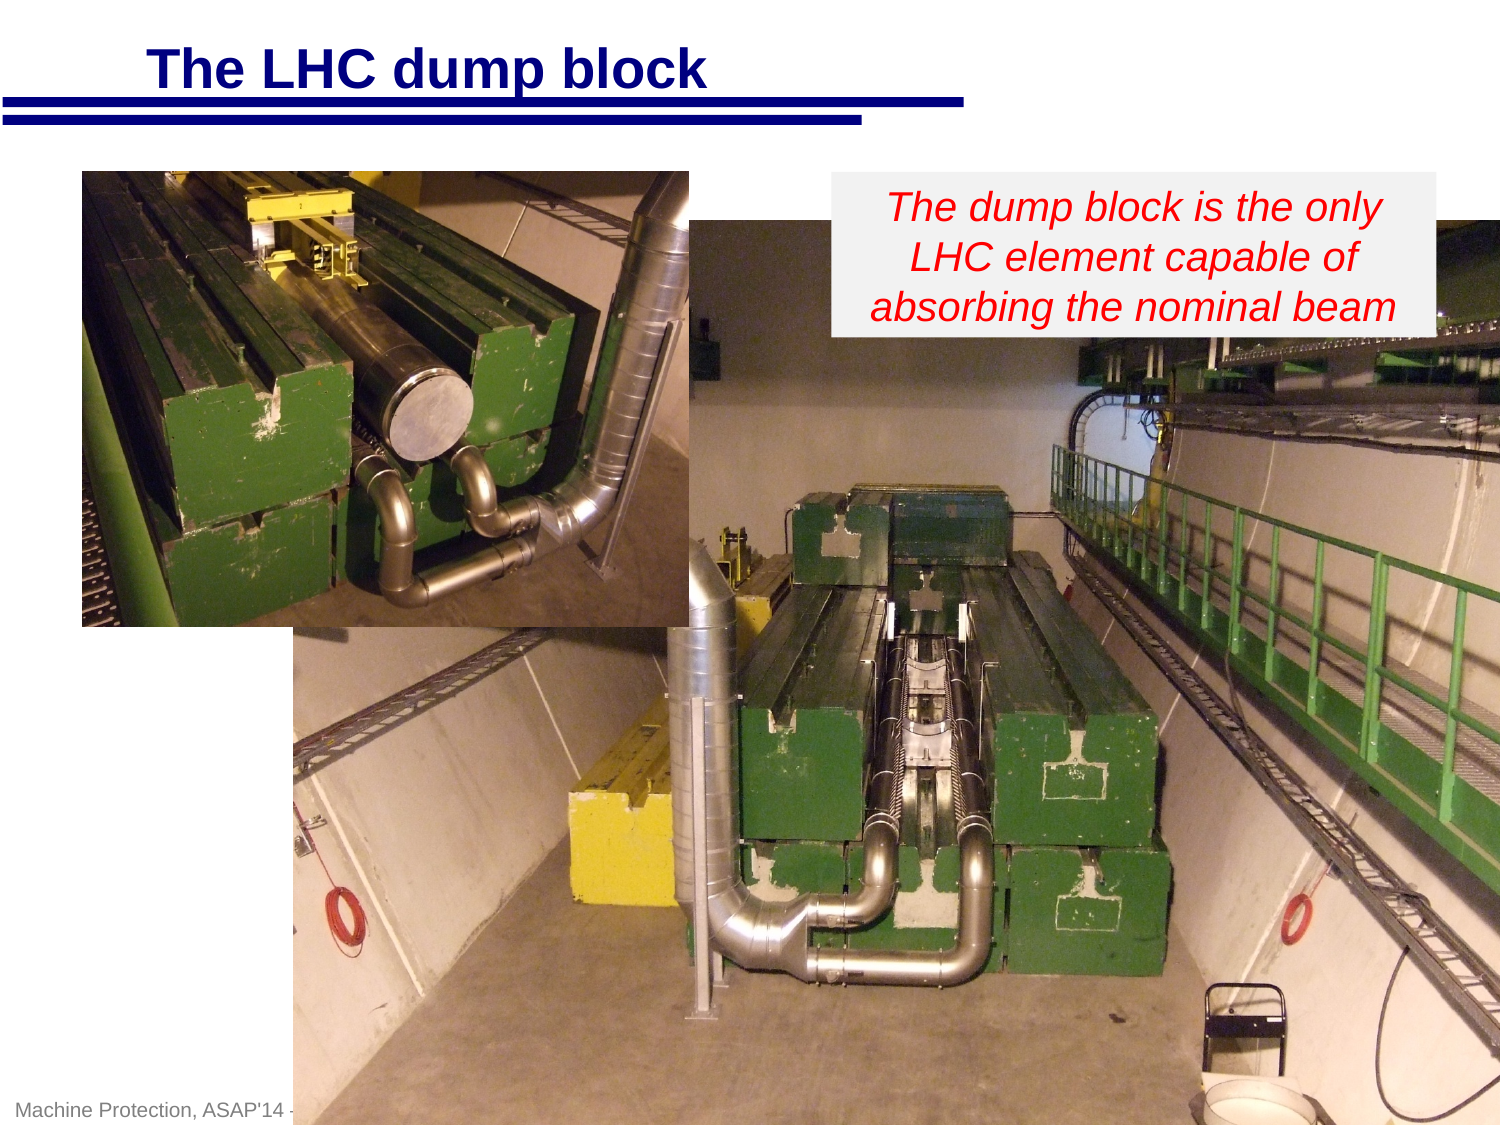

# The LHC dump block
The dump block is the only LHC element capable of absorbing the nominal beam
CERN visit McEwen